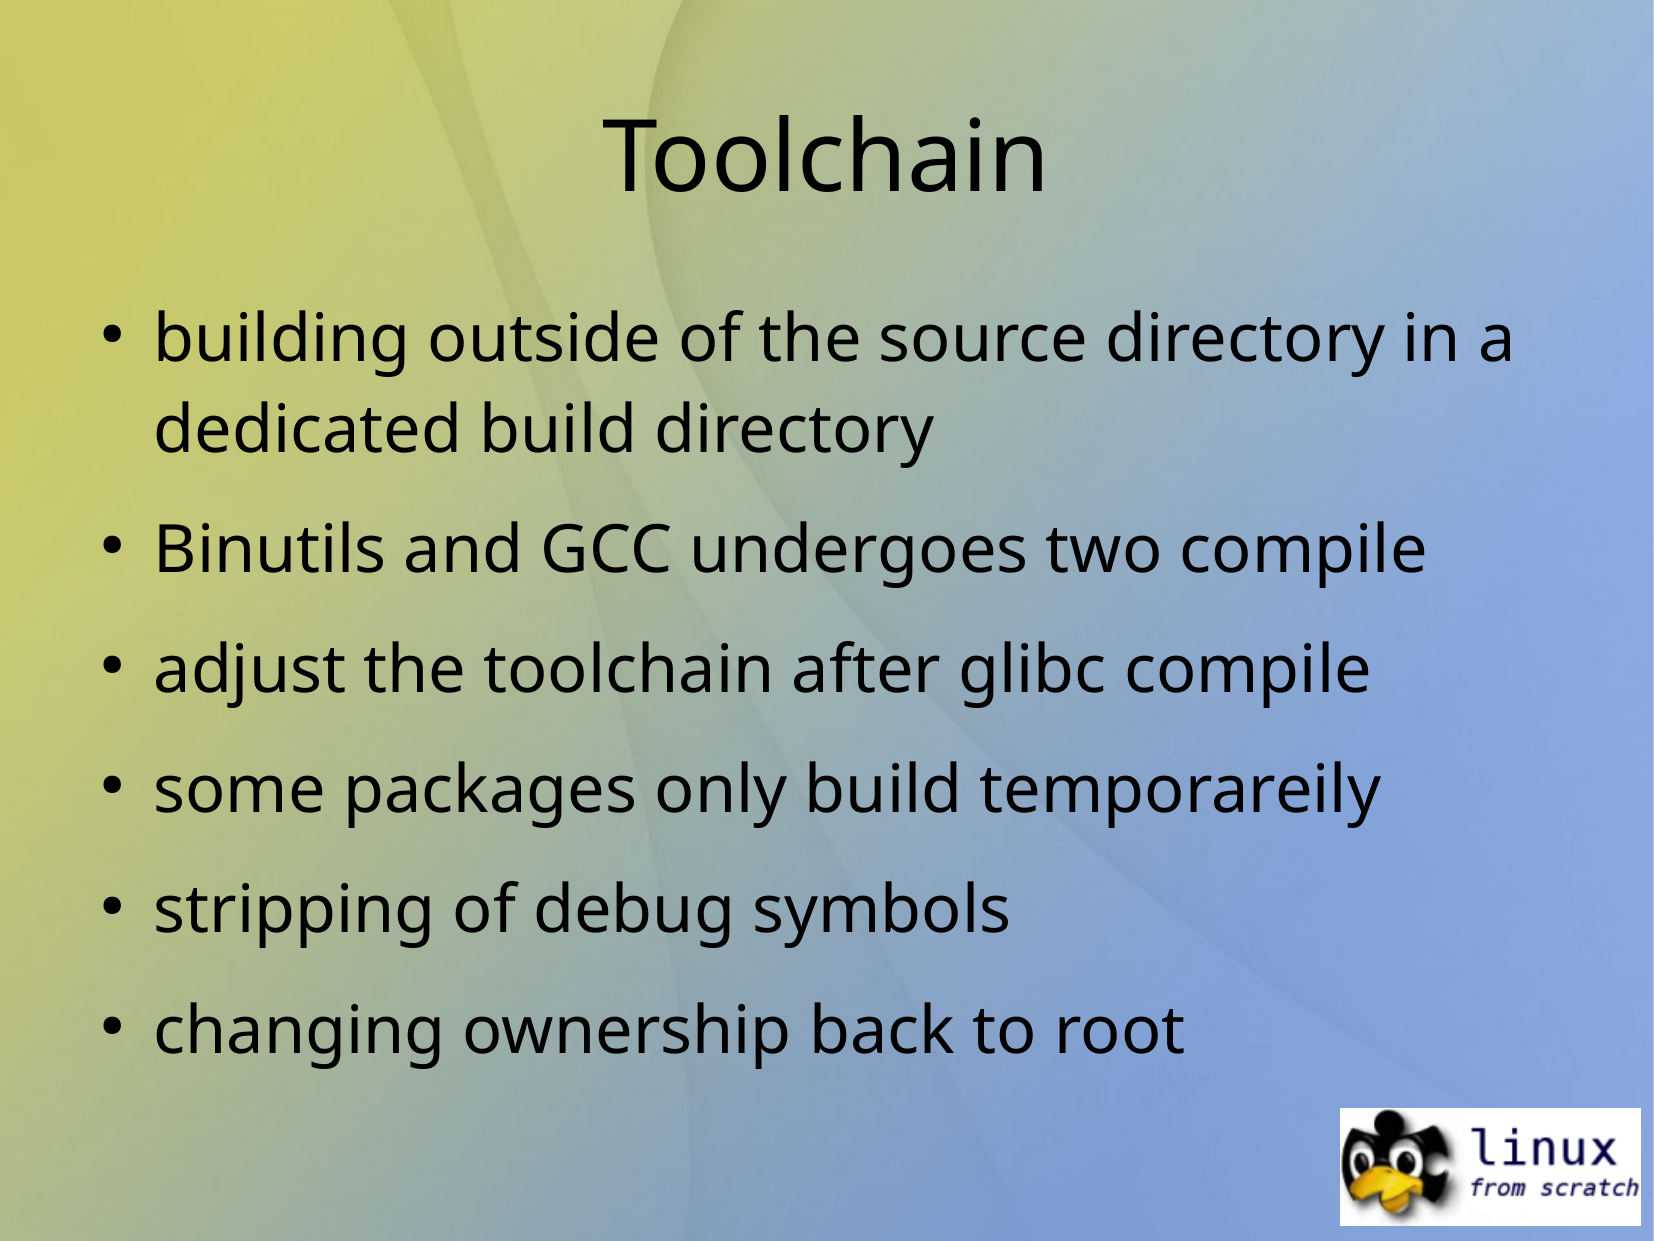

# Toolchain
building outside of the source directory in a dedicated build directory
Binutils and GCC undergoes two compile
adjust the toolchain after glibc compile
some packages only build temporareily
stripping of debug symbols
changing ownership back to root